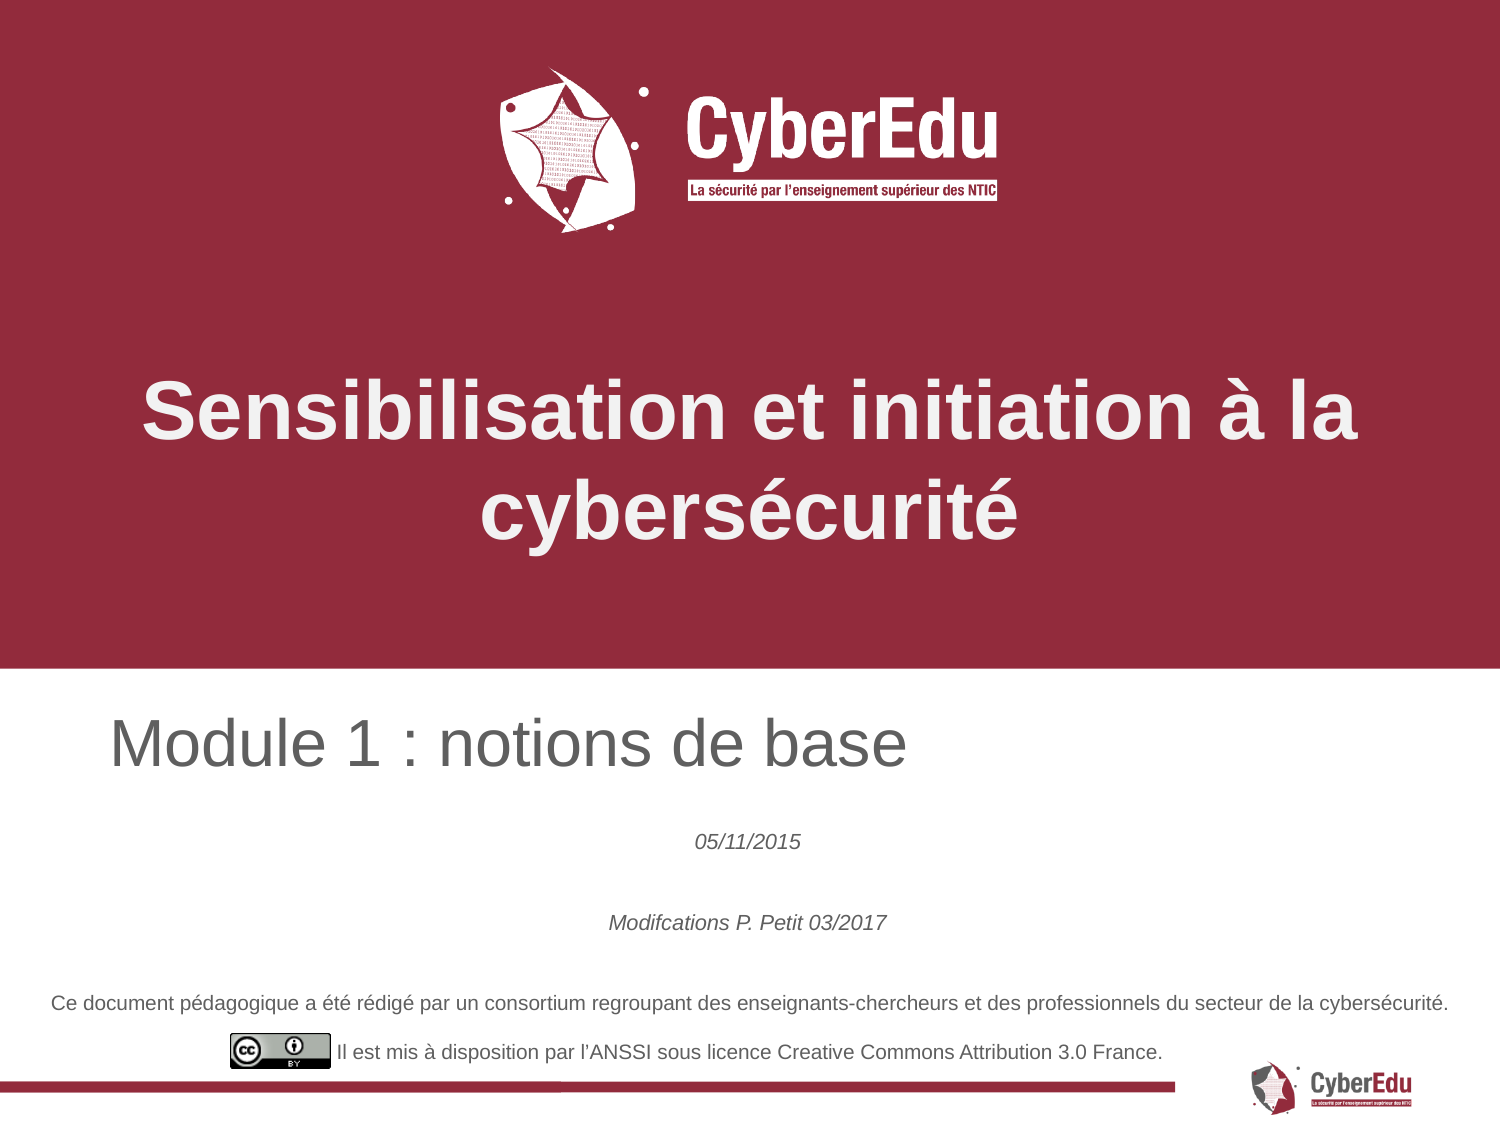

# Sensibilisation et initiation à la cybersécurité
Module 1 : notions de base
05/11/2015
Modifcations P. Petit 03/2017